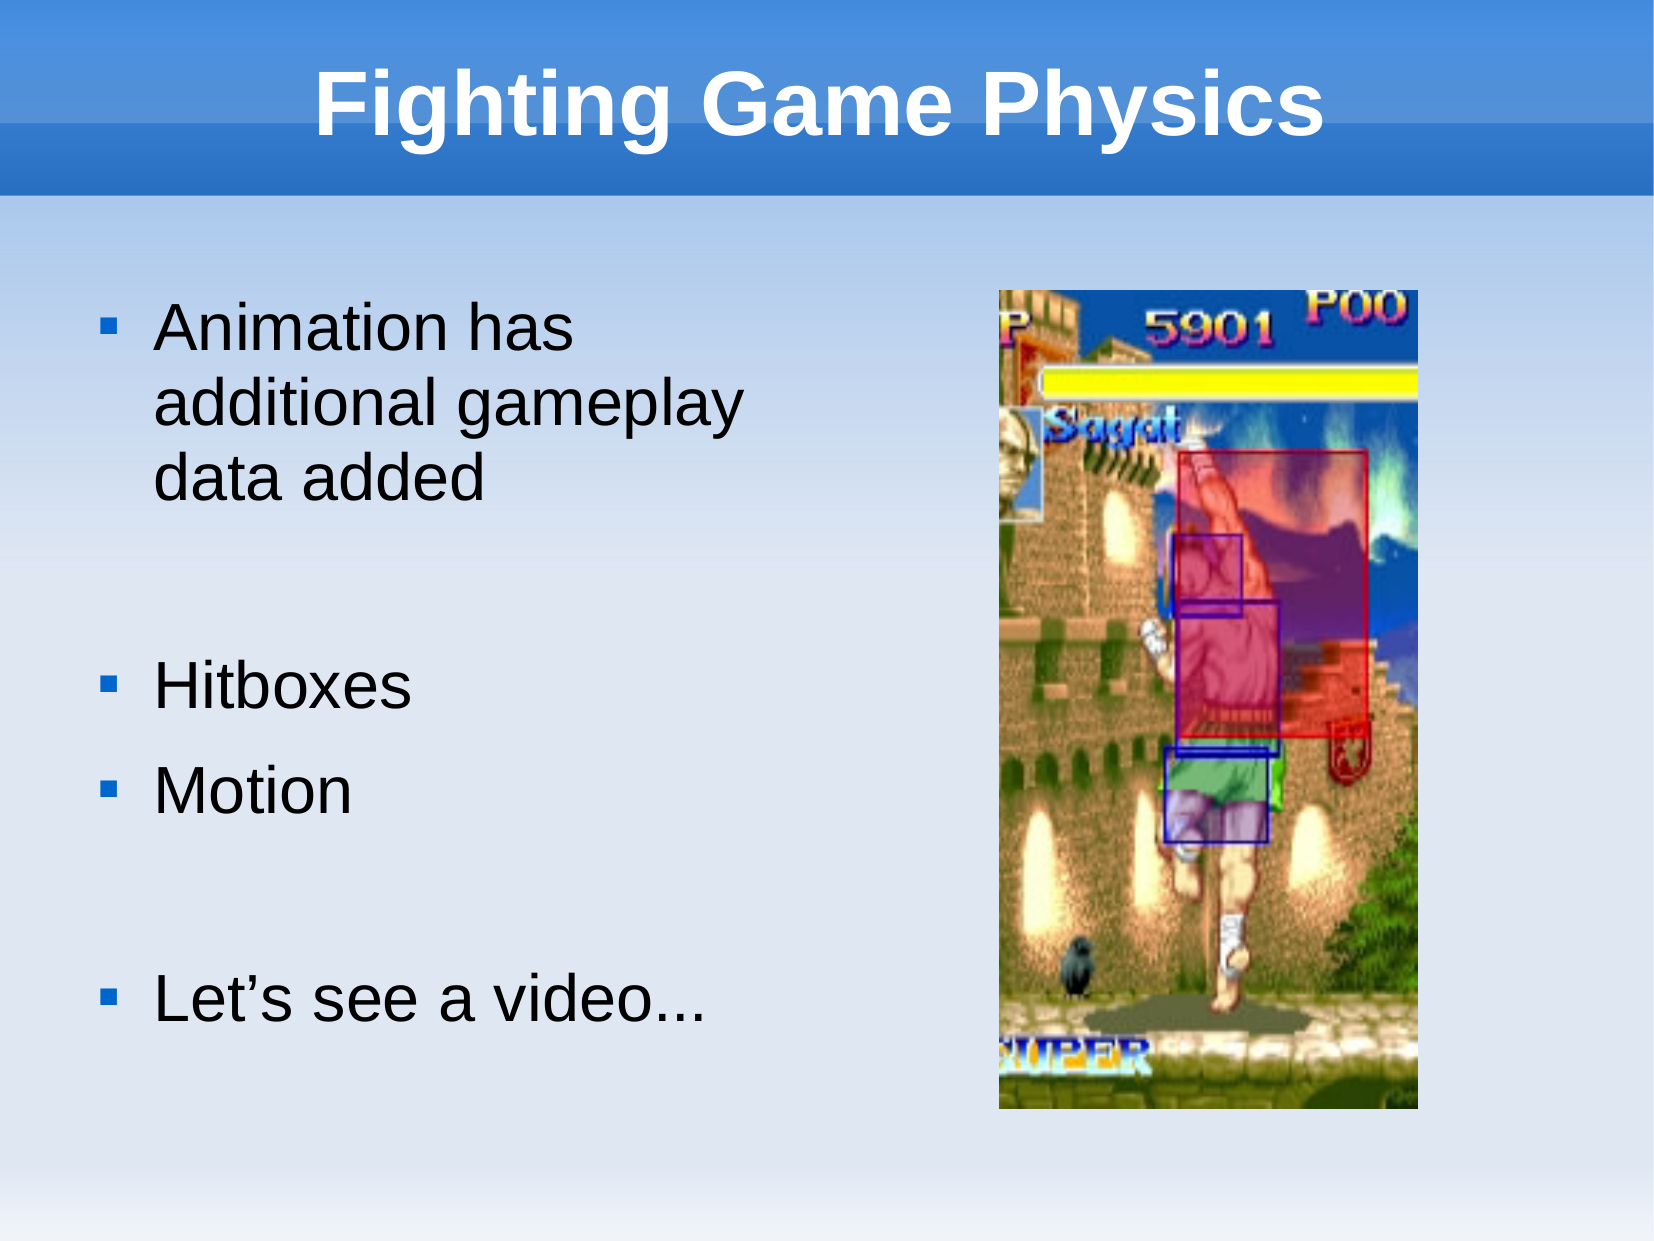

# Fighting Game Physics
Animation has additional gameplay data added
Hitboxes
Motion
Let’s see a video...